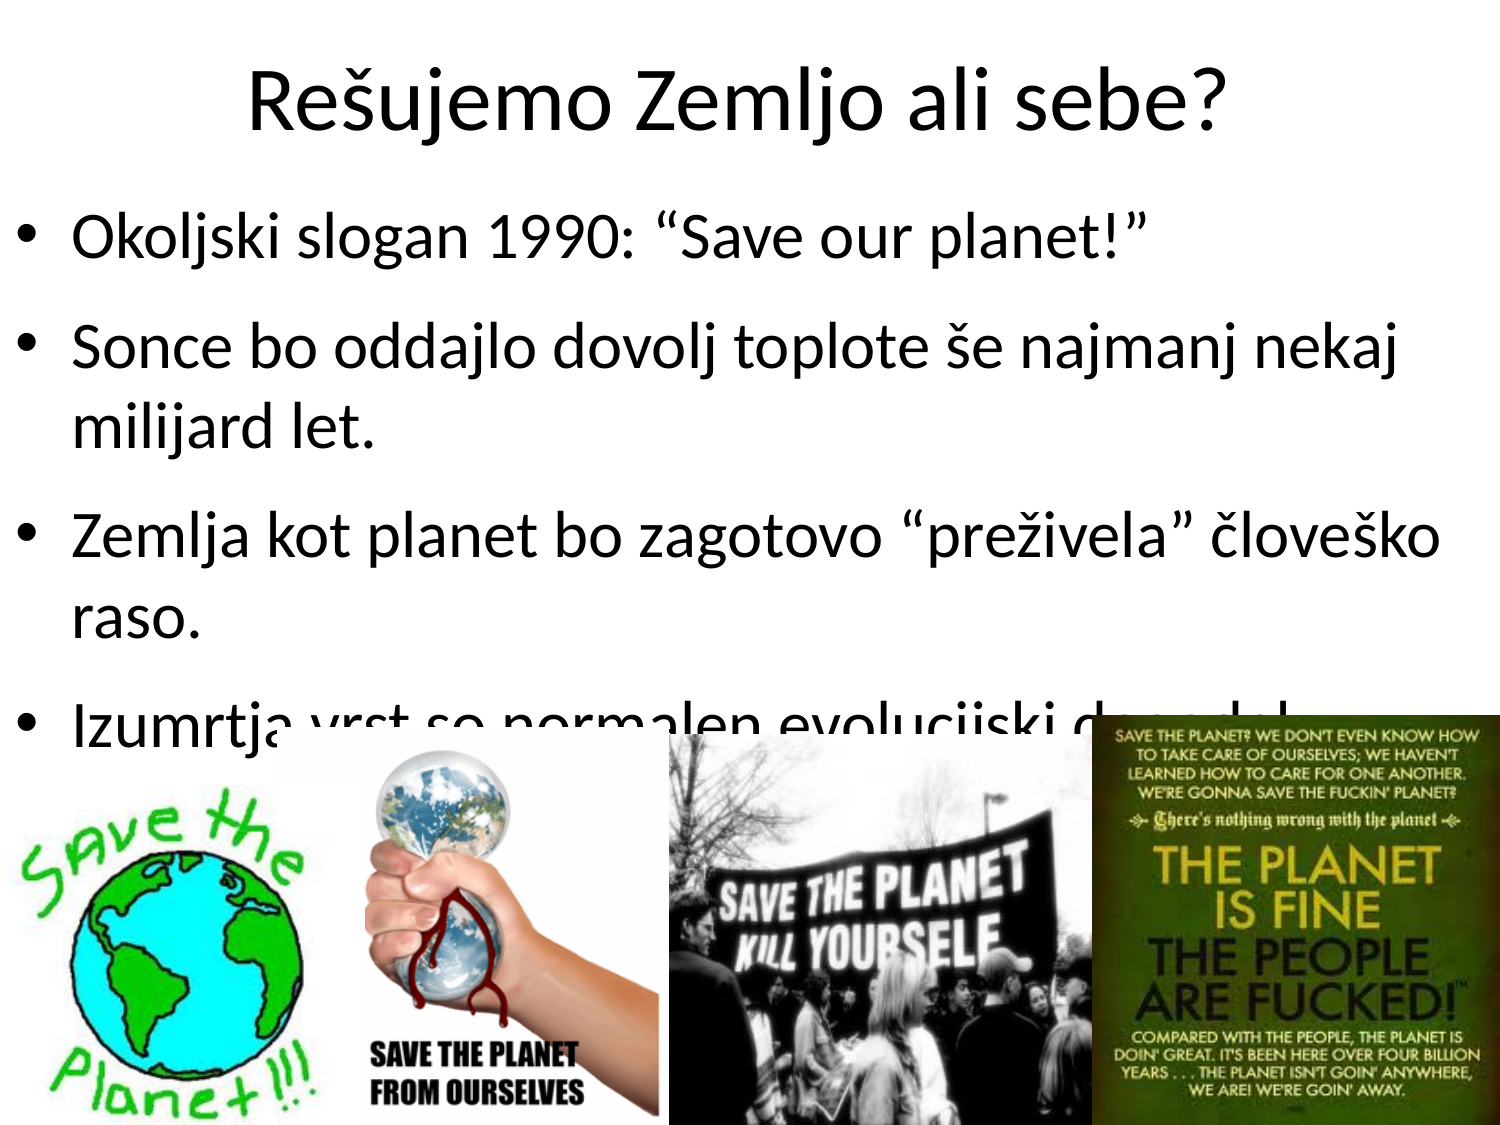

# Rešujemo Zemljo ali sebe?
Okoljski slogan 1990: “Save our planet!”
Sonce bo oddajlo dovolj toplote še najmanj nekaj milijard let.
Zemlja kot planet bo zagotovo “preživela” človeško raso.
Izumrtja vrst so normalen evolucijski dogodek.